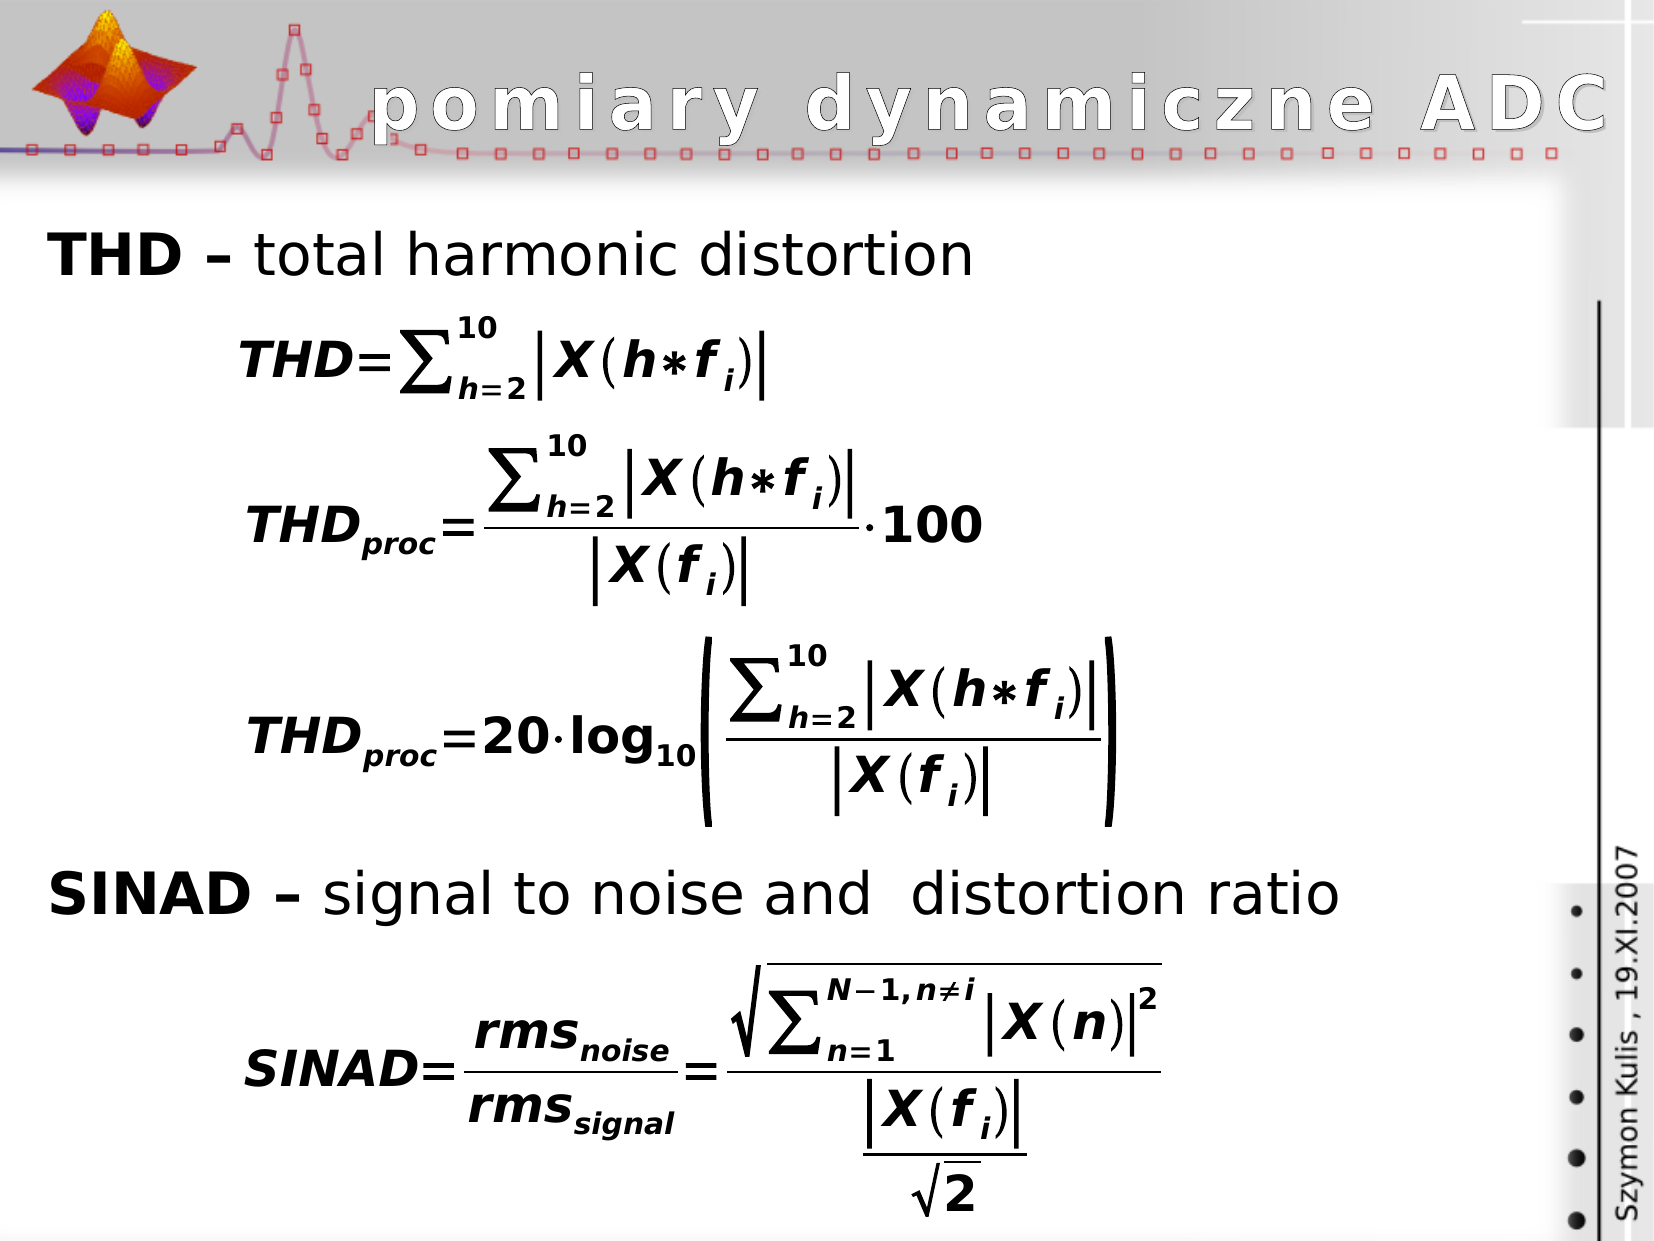

# pomiary dynamiczne ADC
THD – total harmonic distortion
SINAD – signal to noise and distortion ratio